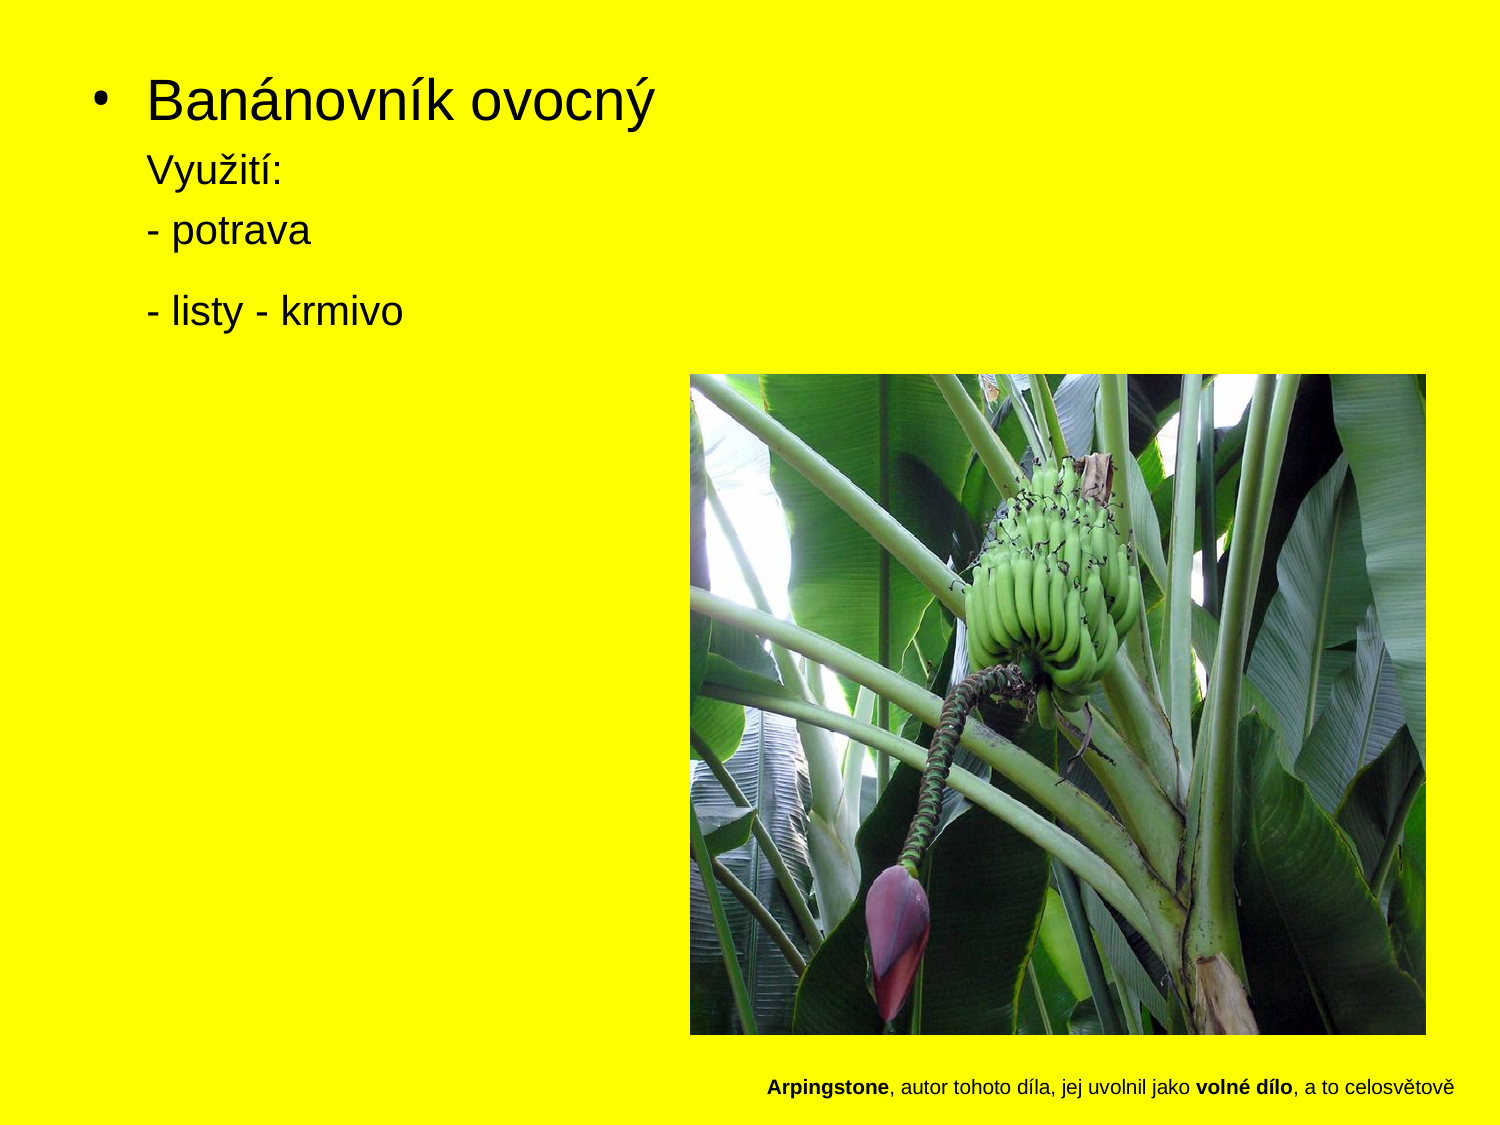

#
Banánovník ovocný
Využití:
- potrava
- listy - krmivo
 Arpingstone, autor tohoto díla, jej uvolnil jako volné dílo, a to celosvětově